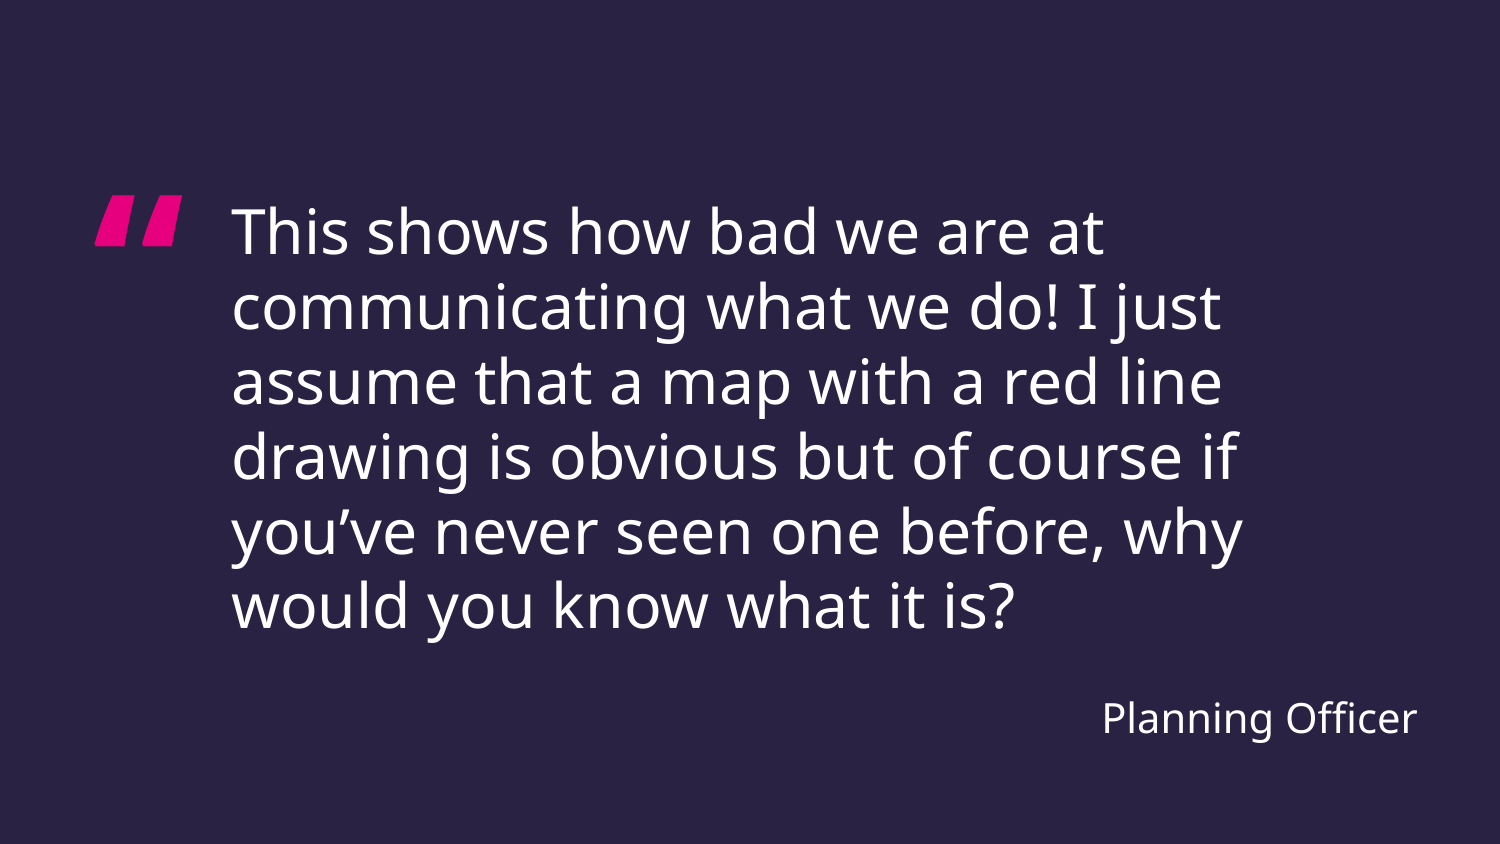

This shows how bad we are at communicating what we do! I just assume that a map with a red line drawing is obvious but of course if you’ve never seen one before, why would you know what it is?
Planning Officer